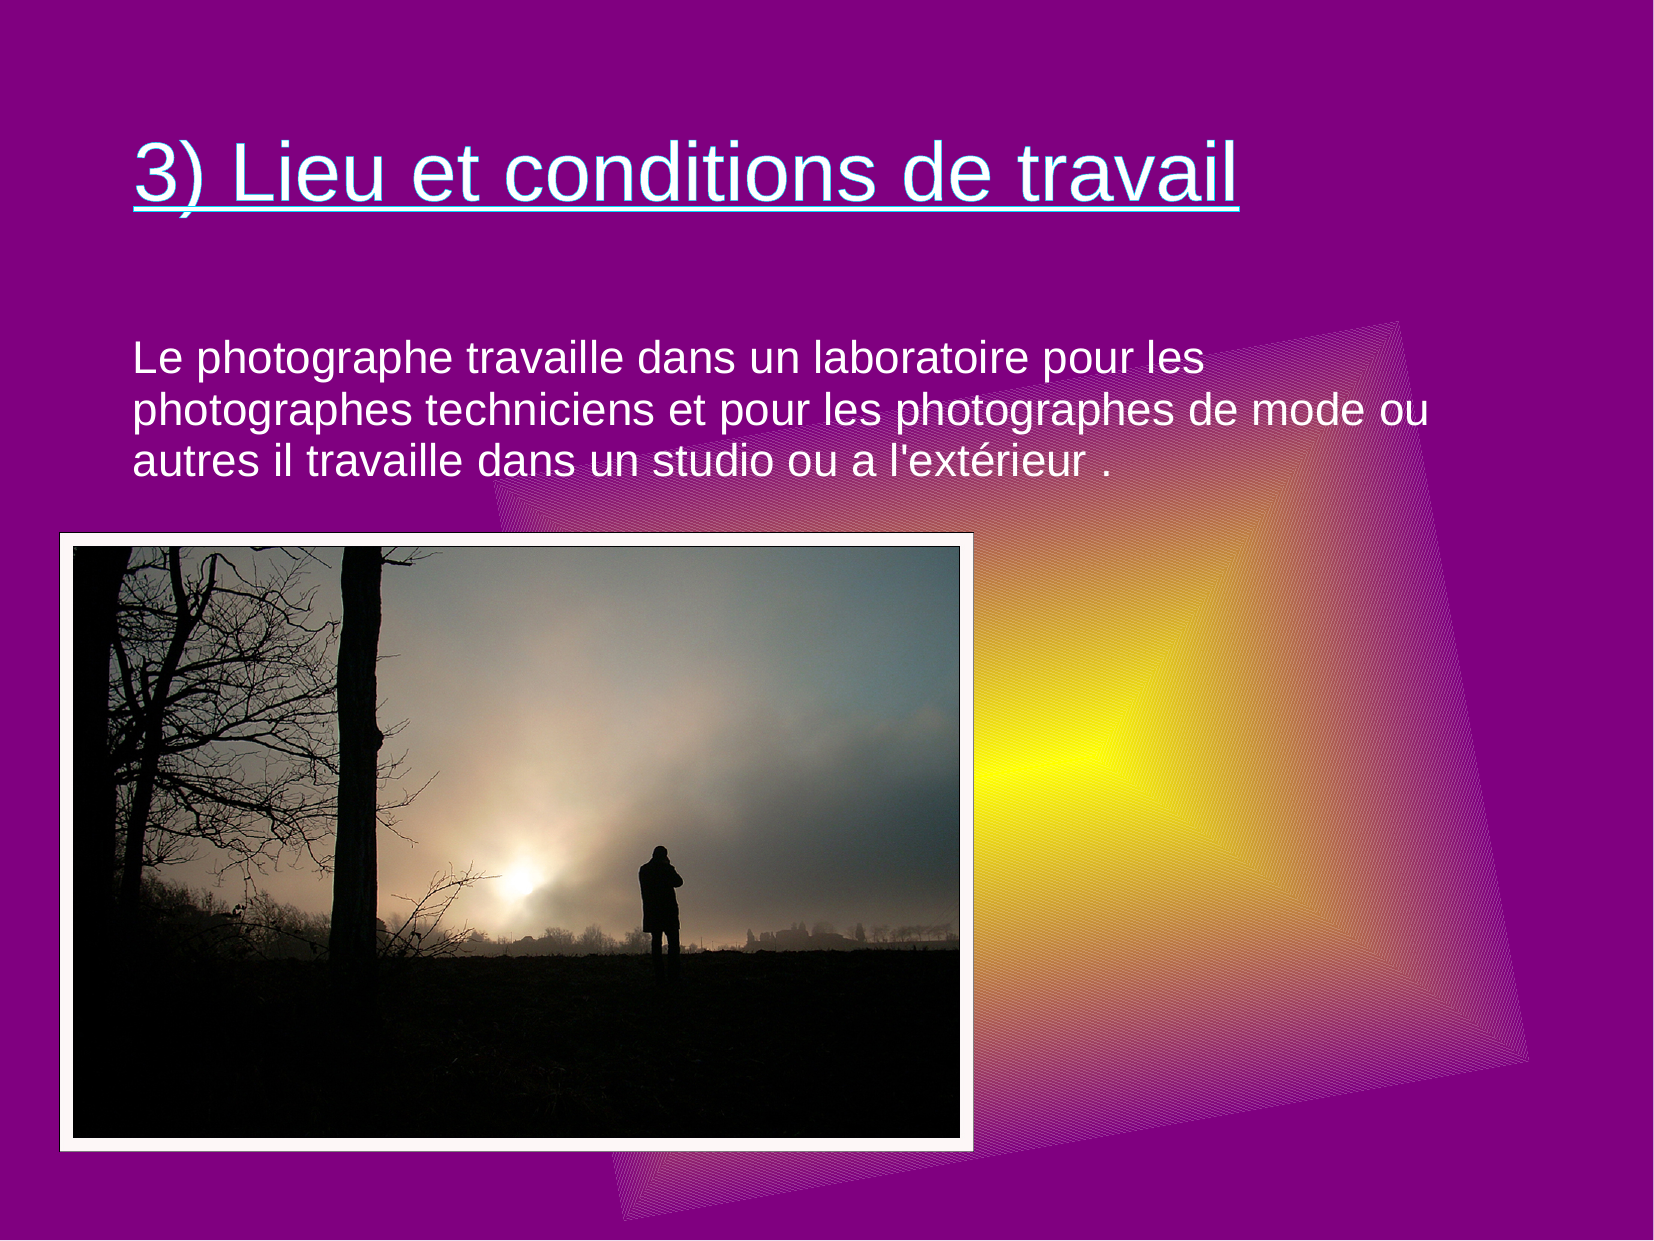

3) Lieu et conditions de travail
Le photographe travaille dans un laboratoire pour les photographes techniciens et pour les photographes de mode ou autres il travaille dans un studio ou a l'extérieur .